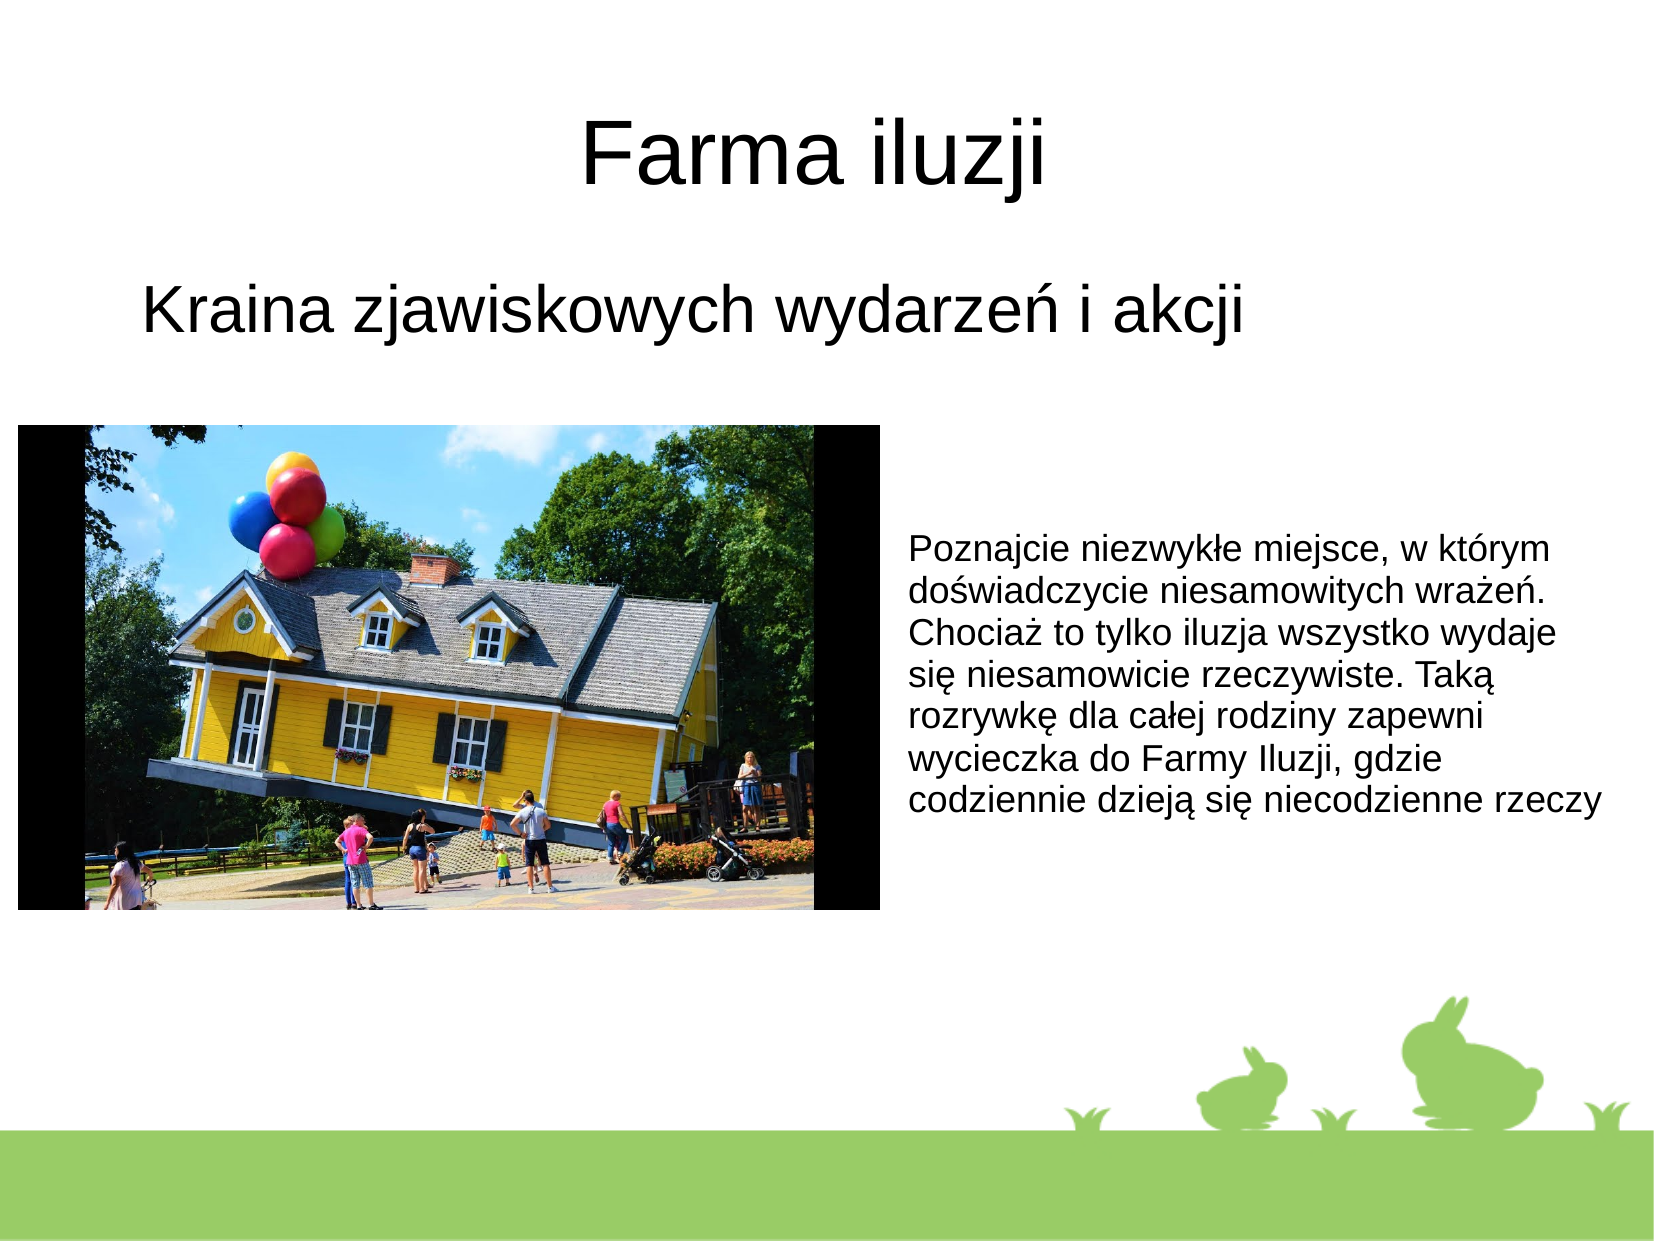

# Farma iluzji
Kraina zjawiskowych wydarzeń i akcji
Poznajcie niezwykłe miejsce, w którym doświadczycie niesamowitych wrażeń. Chociaż to tylko iluzja wszystko wydaje się niesamowicie rzeczywiste. Taką rozrywkę dla całej rodziny zapewni wycieczka do Farmy Iluzji, gdzie codziennie dzieją się niecodzienne rzeczy